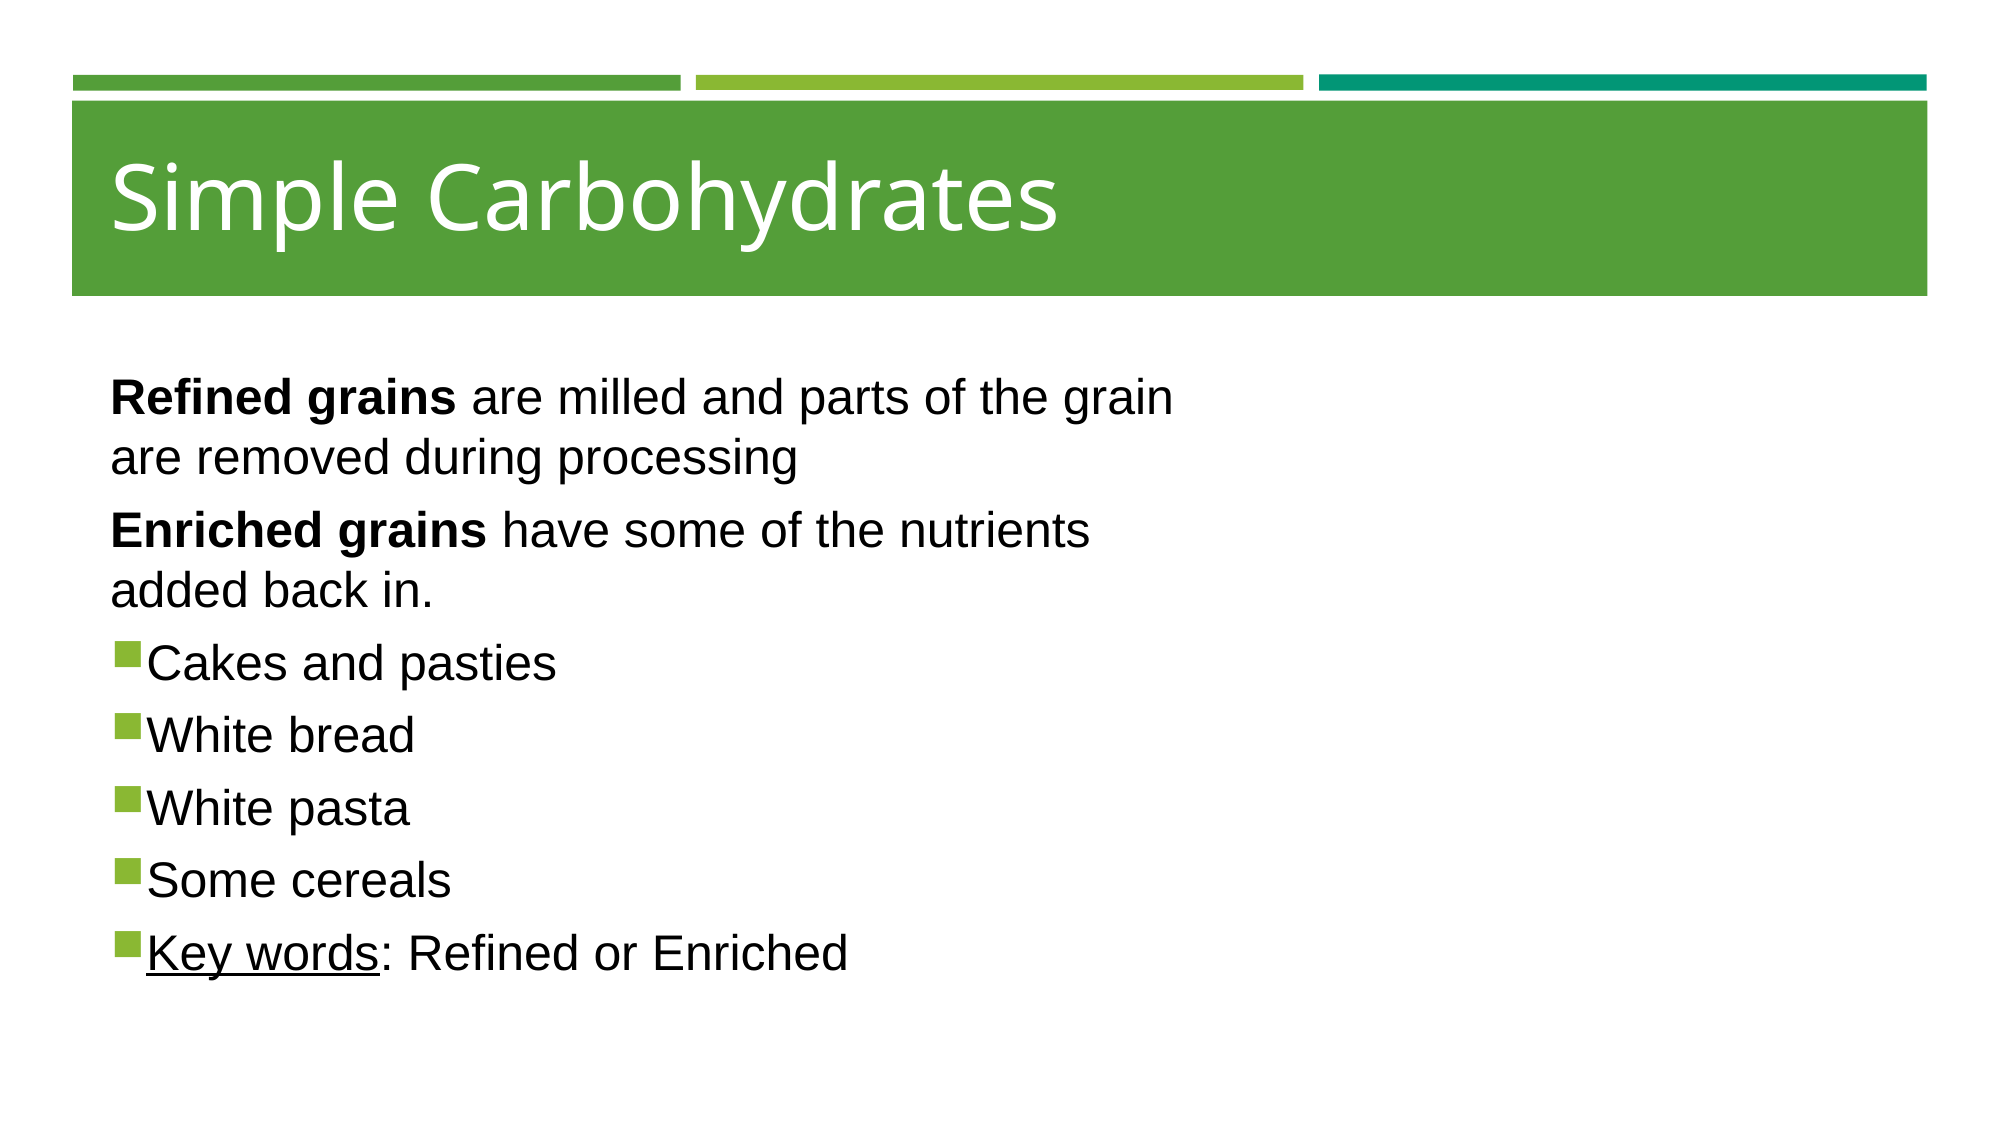

# Simple Carbohydrates
Refined grains are milled and parts of the grain are removed during processing
Enriched grains have some of the nutrients added back in.
Cakes and pasties
White bread
White pasta
Some cereals
Key words: Refined or Enriched